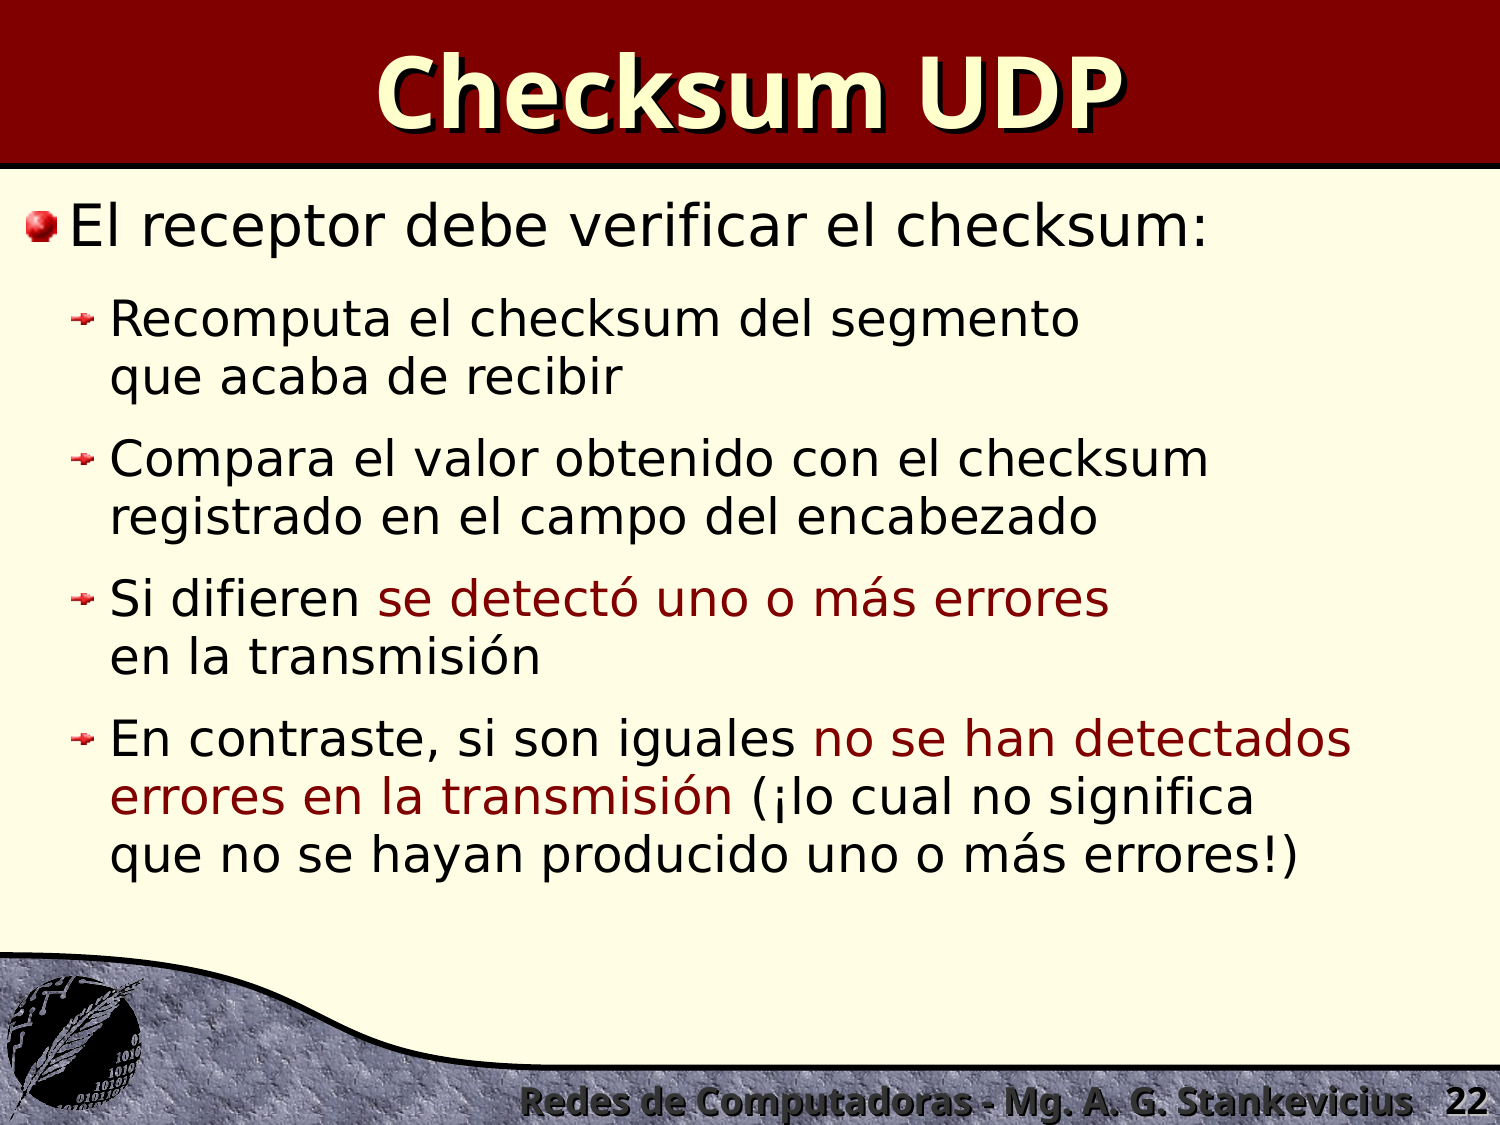

# Checksum UDP
El receptor debe verificar el checksum:
Recomputa el checksum del segmento
que acaba de recibir
Compara el valor obtenido con el checksum
registrado en el campo del encabezado
Si difieren se detectó uno o más errores
en la transmisión
En contraste, si son iguales no se han detectados errores en la transmisión (¡lo cual no significa
que no se hayan producido uno o más errores!)
22